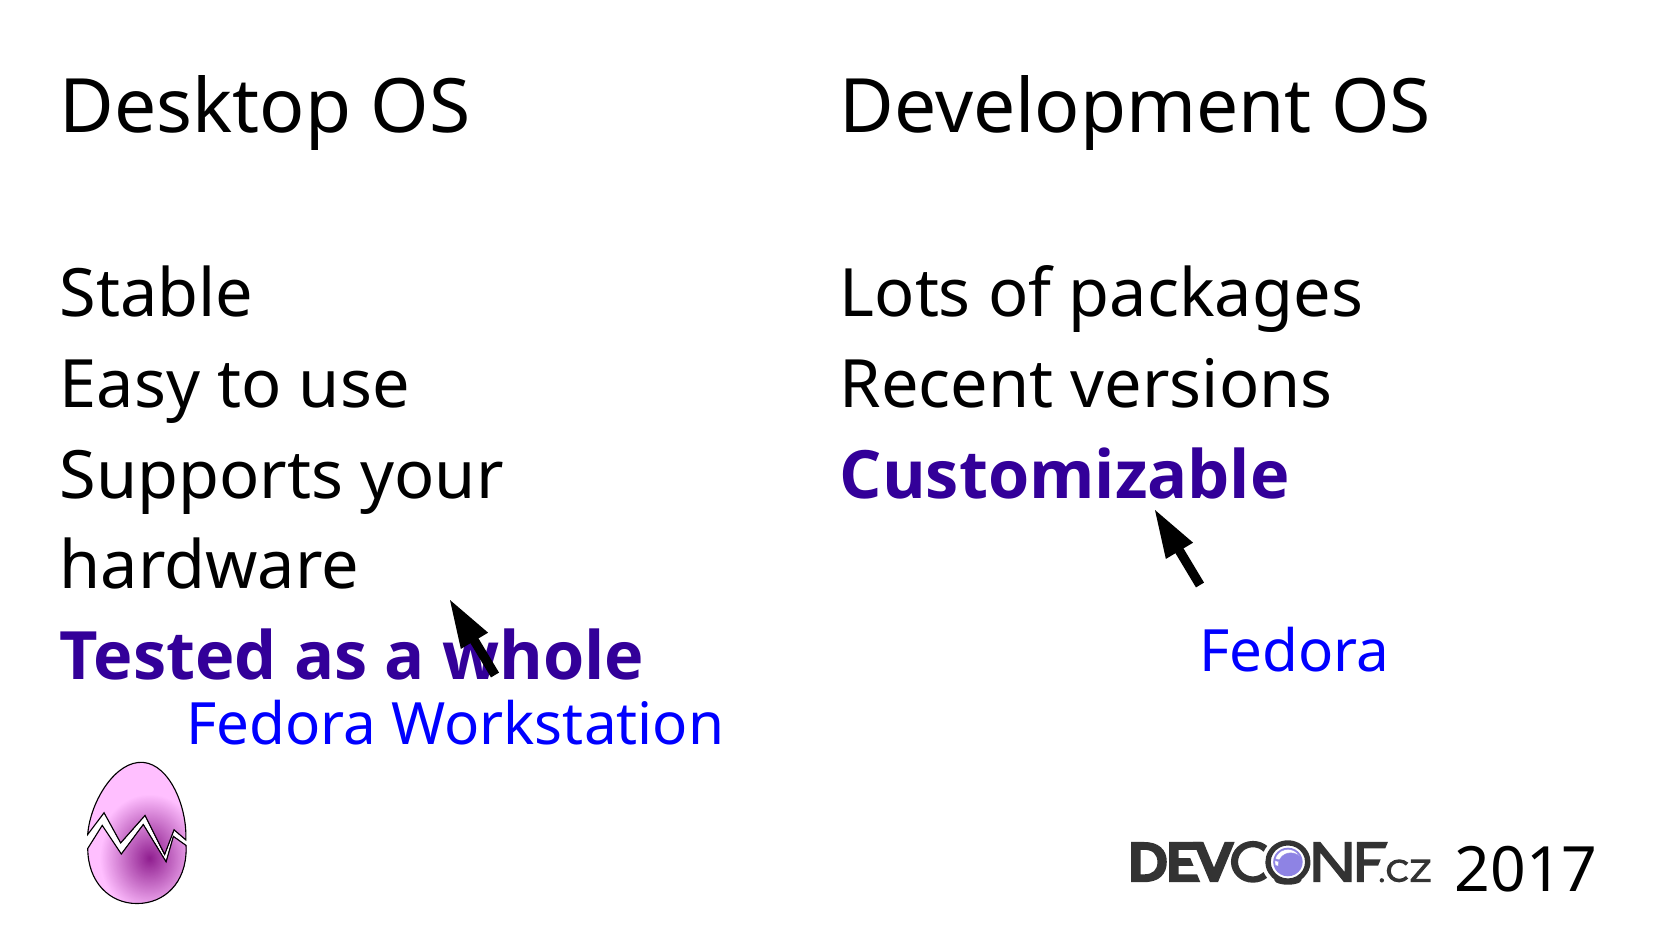

Desktop OS
Stable
Easy to use
Supports your hardware
Tested as a whole
Development OS
Lots of packages
Recent versions
Customizable
Fedora
Fedora Workstation